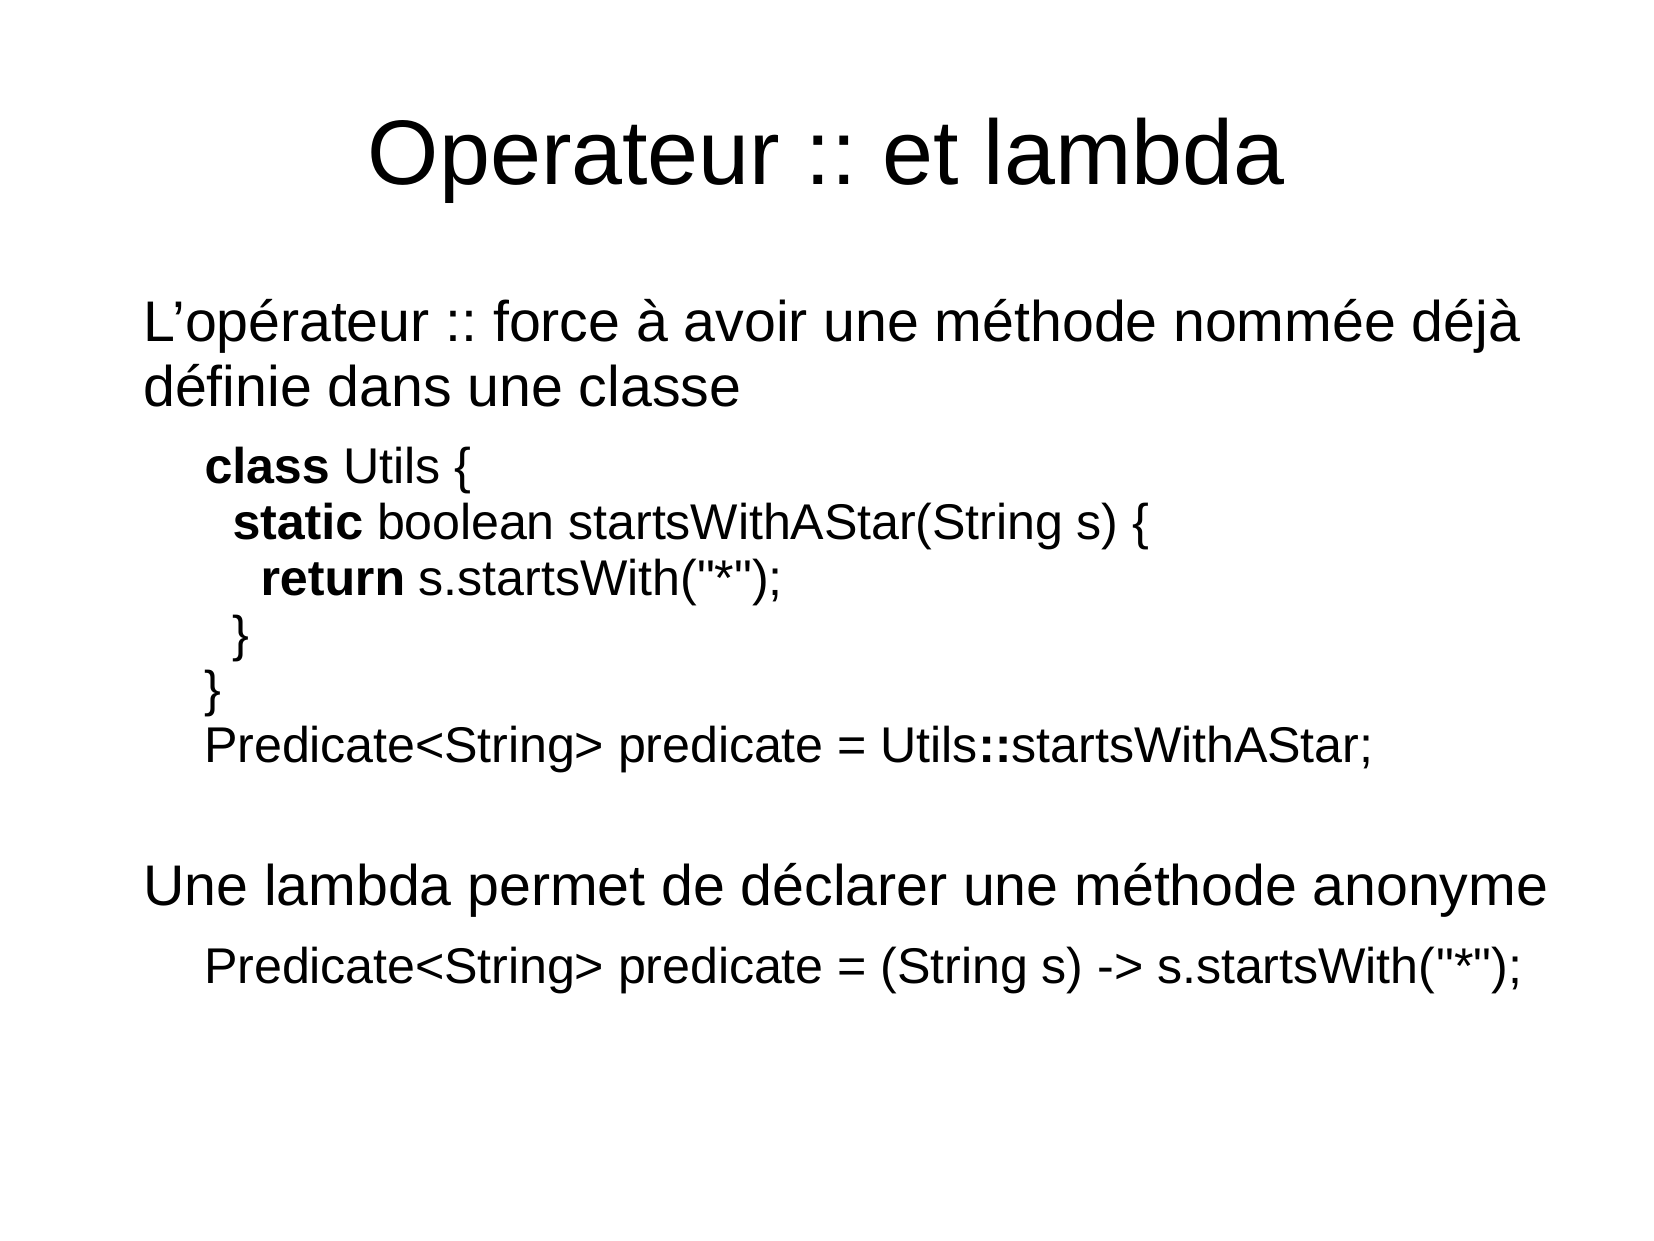

# Operateur :: et lambda
L’opérateur :: force à avoir une méthode nommée déjà définie dans une classe
class Utils {
 static boolean startsWithAStar(String s) {
 return s.startsWith("*");
 }
}
Predicate<String> predicate = Utils::startsWithAStar;
Une lambda permet de déclarer une méthode anonyme
Predicate<String> predicate = (String s) -> s.startsWith("*");